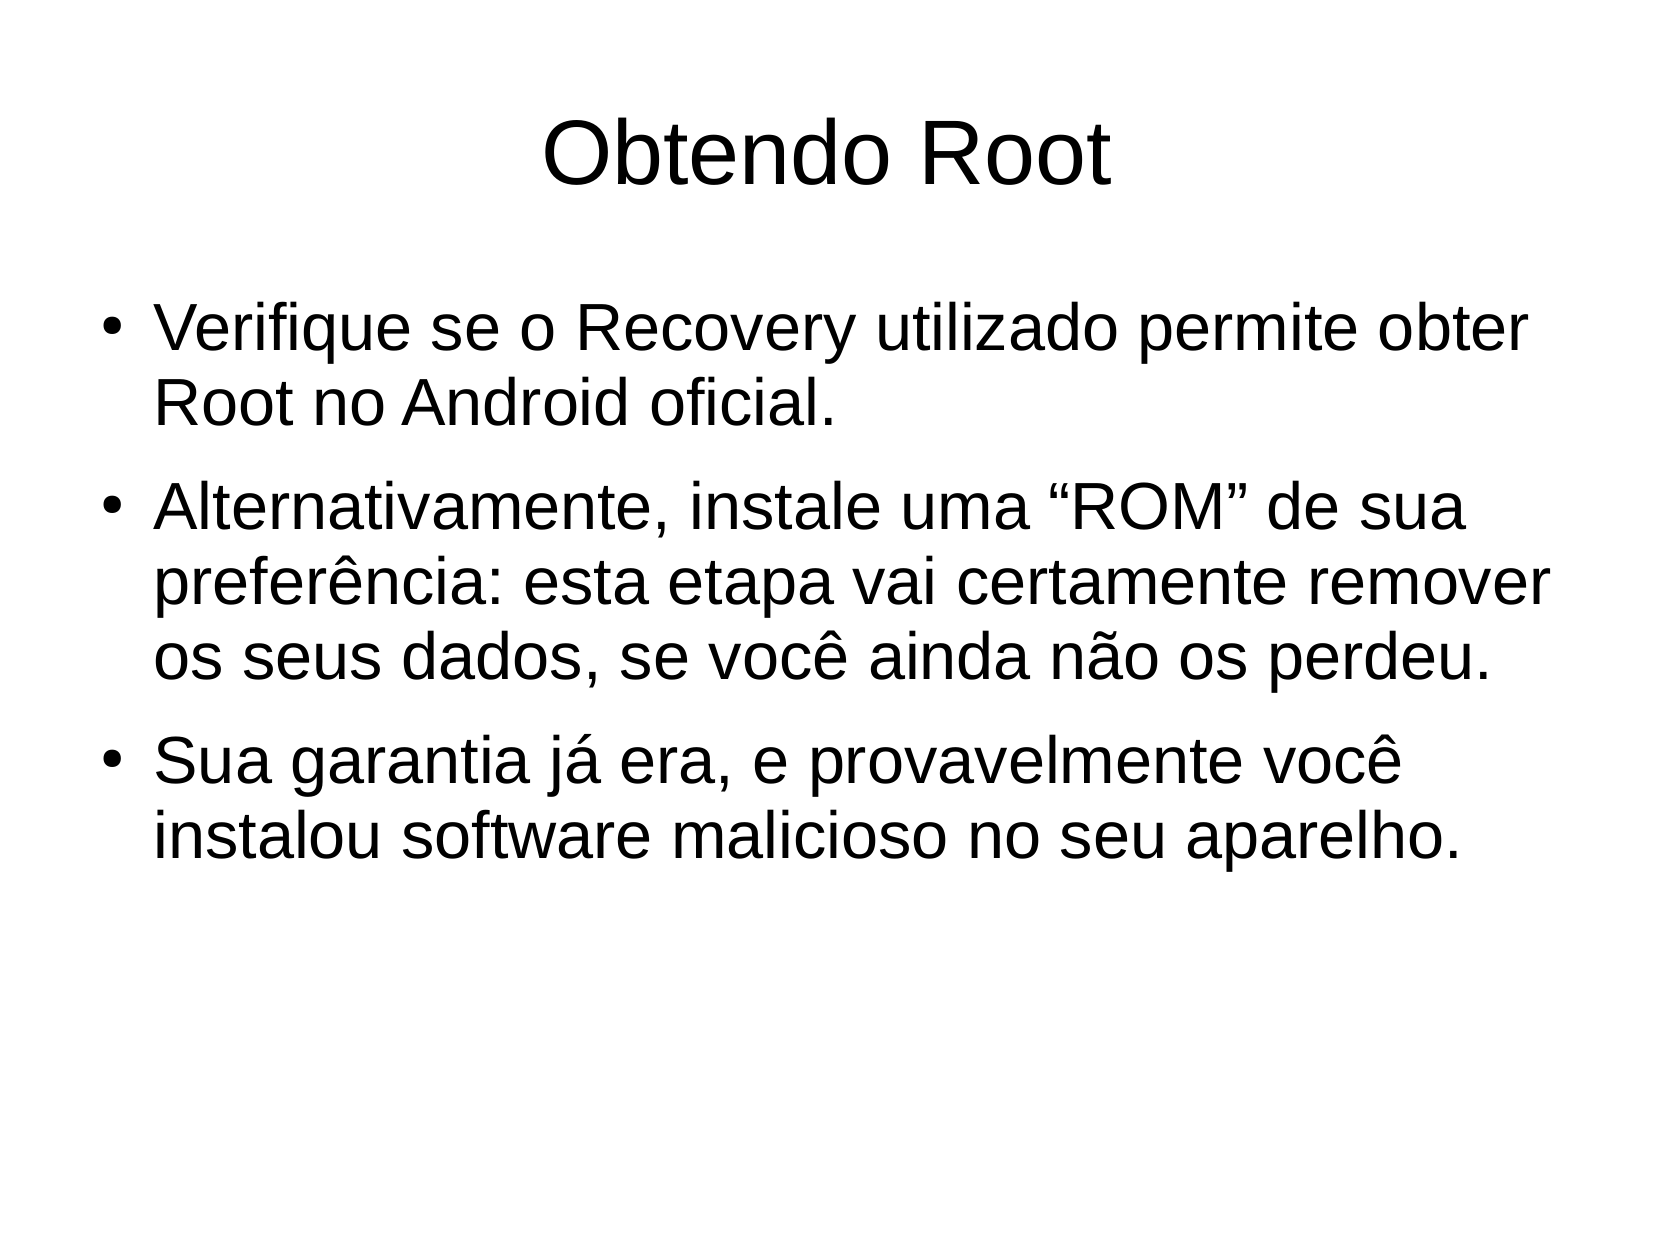

# Obtendo Root
Verifique se o Recovery utilizado permite obter Root no Android oficial.
Alternativamente, instale uma “ROM” de sua preferência: esta etapa vai certamente remover os seus dados, se você ainda não os perdeu.
Sua garantia já era, e provavelmente você instalou software malicioso no seu aparelho.